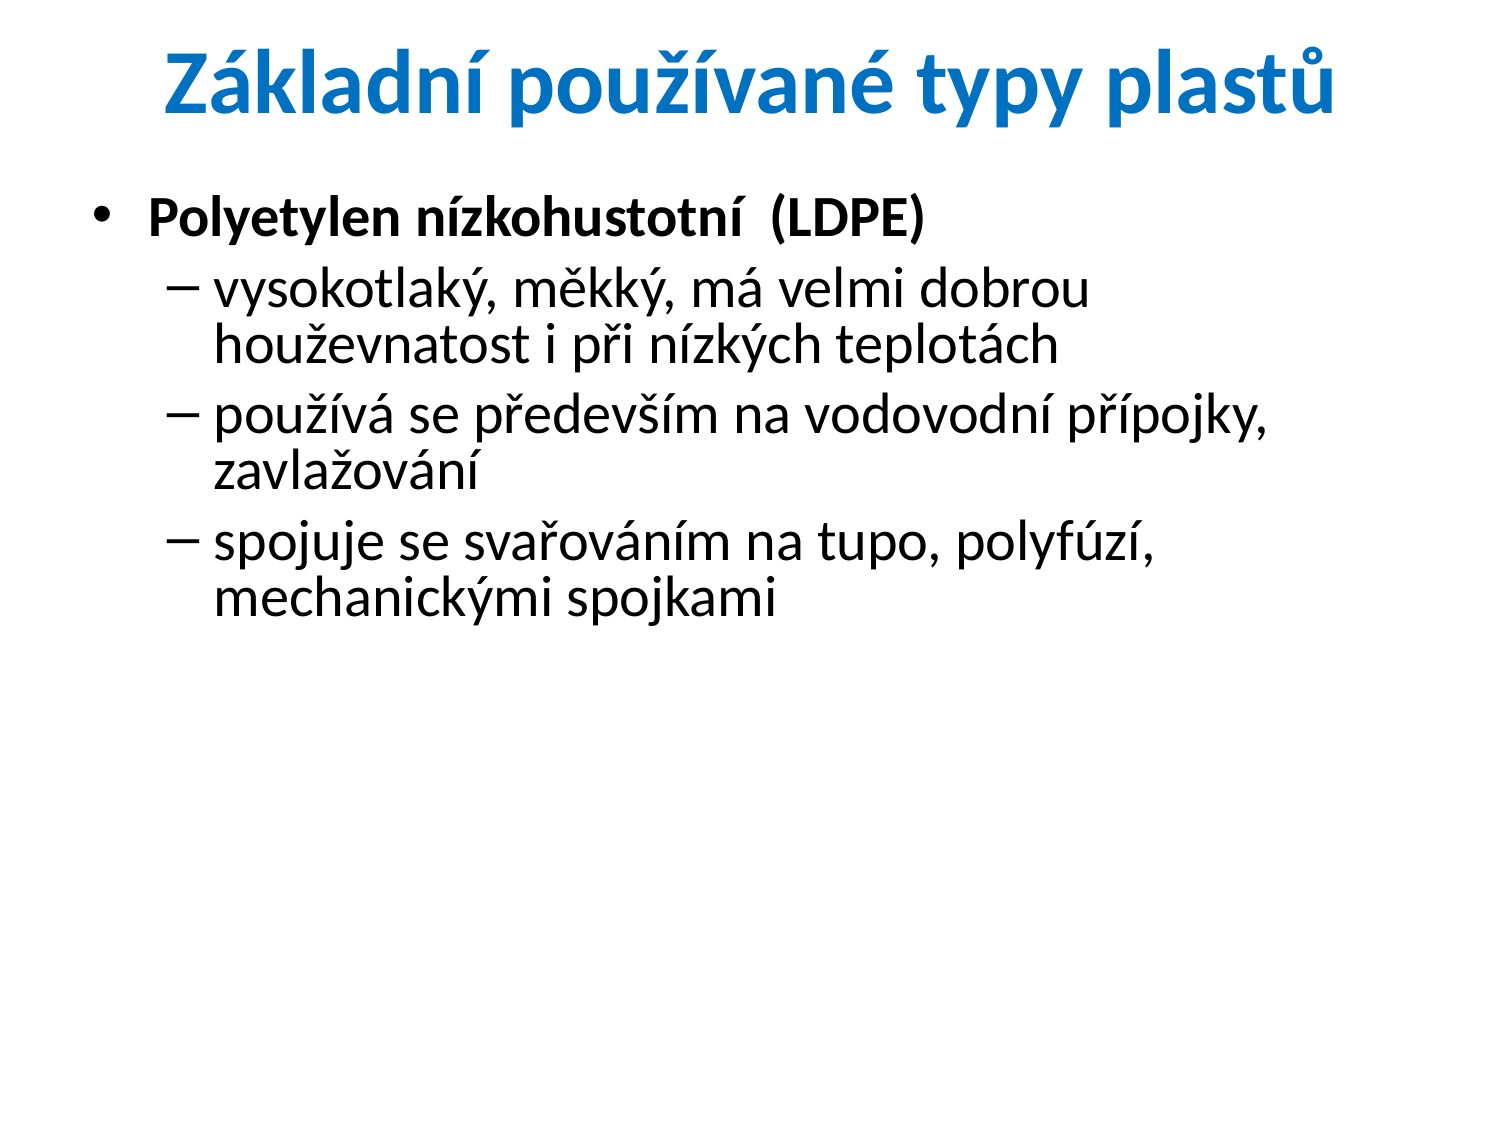

# Základní používané typy plastů
Polyetylen nízkohustotní (LDPE)
vysokotlaký, měkký, má velmi dobrou houževnatost i při nízkých teplotách
používá se především na vodovodní přípojky, zavlažování
spojuje se svařováním na tupo, polyfúzí, mechanickými spojkami